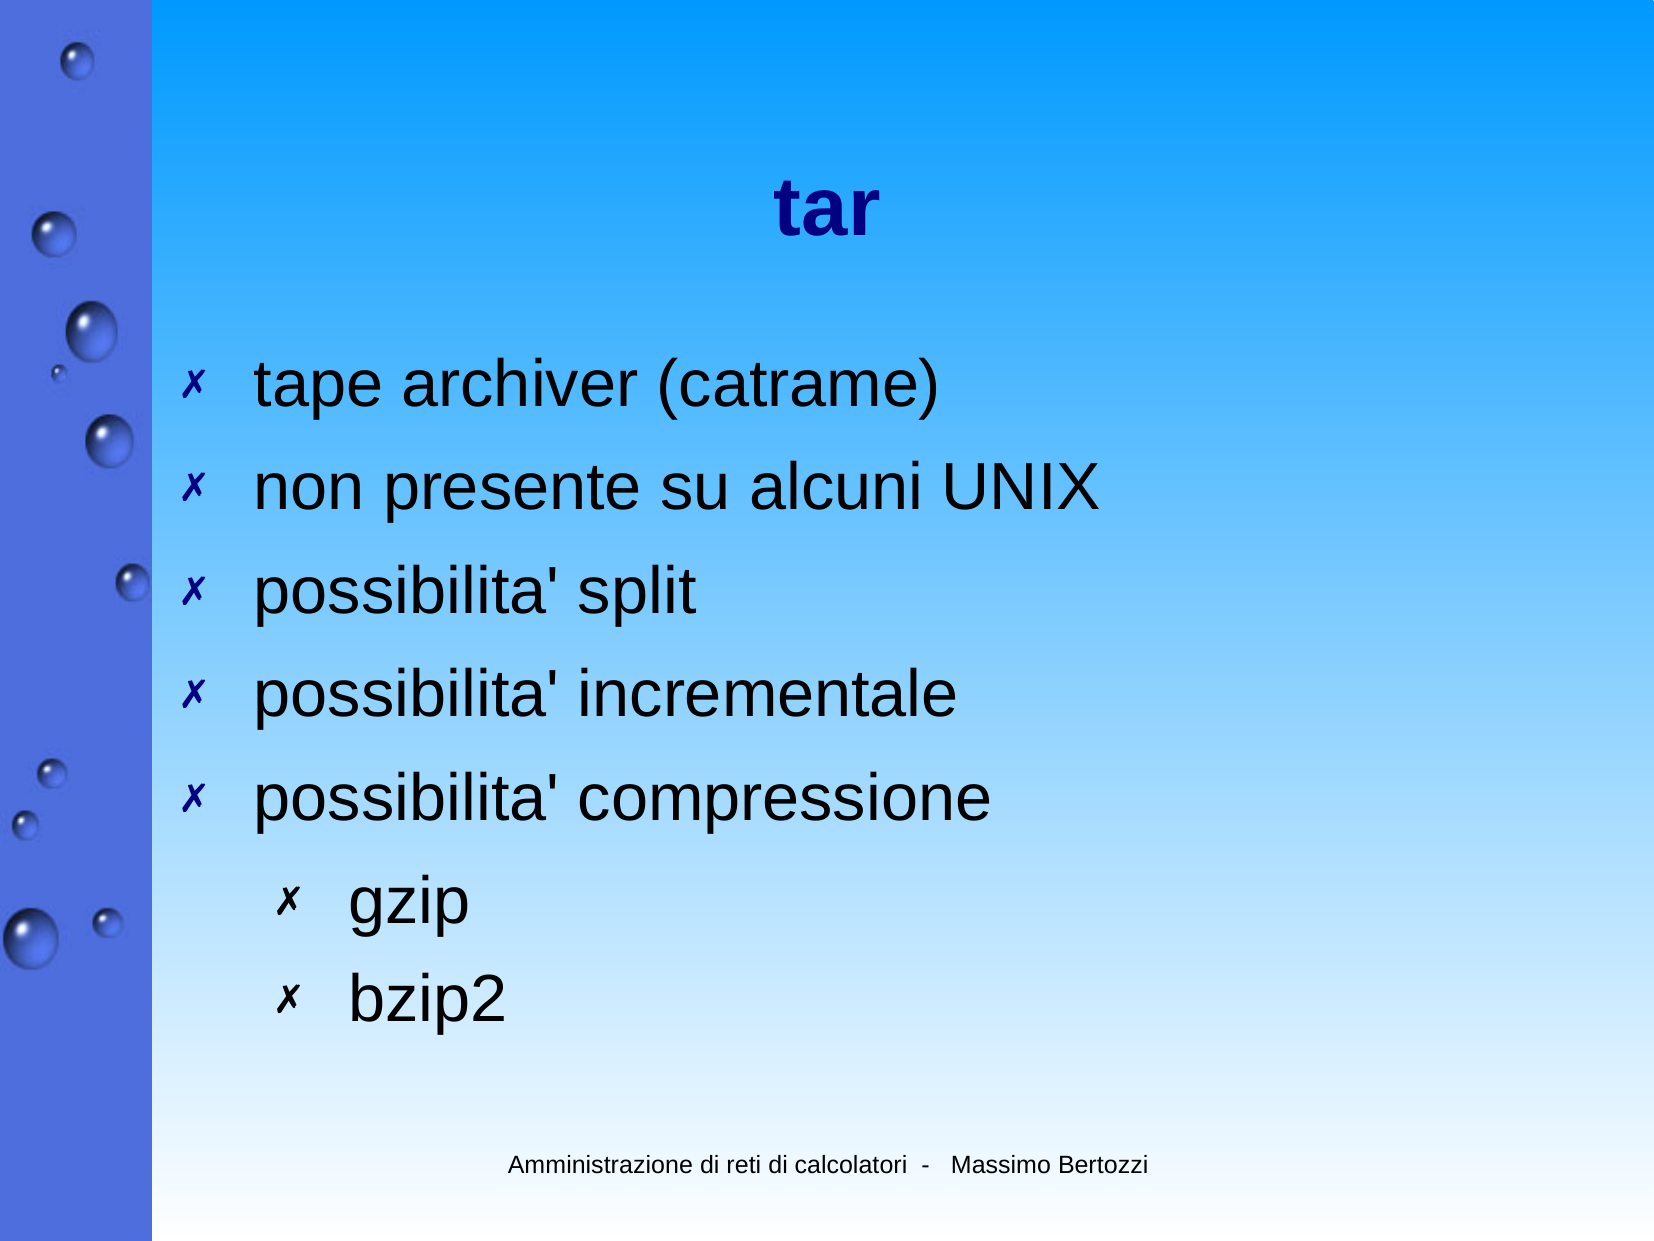

# tar
tape archiver (catrame)
non presente su alcuni UNIX
possibilita' split
possibilita' incrementale
possibilita' compressione
gzip
bzip2